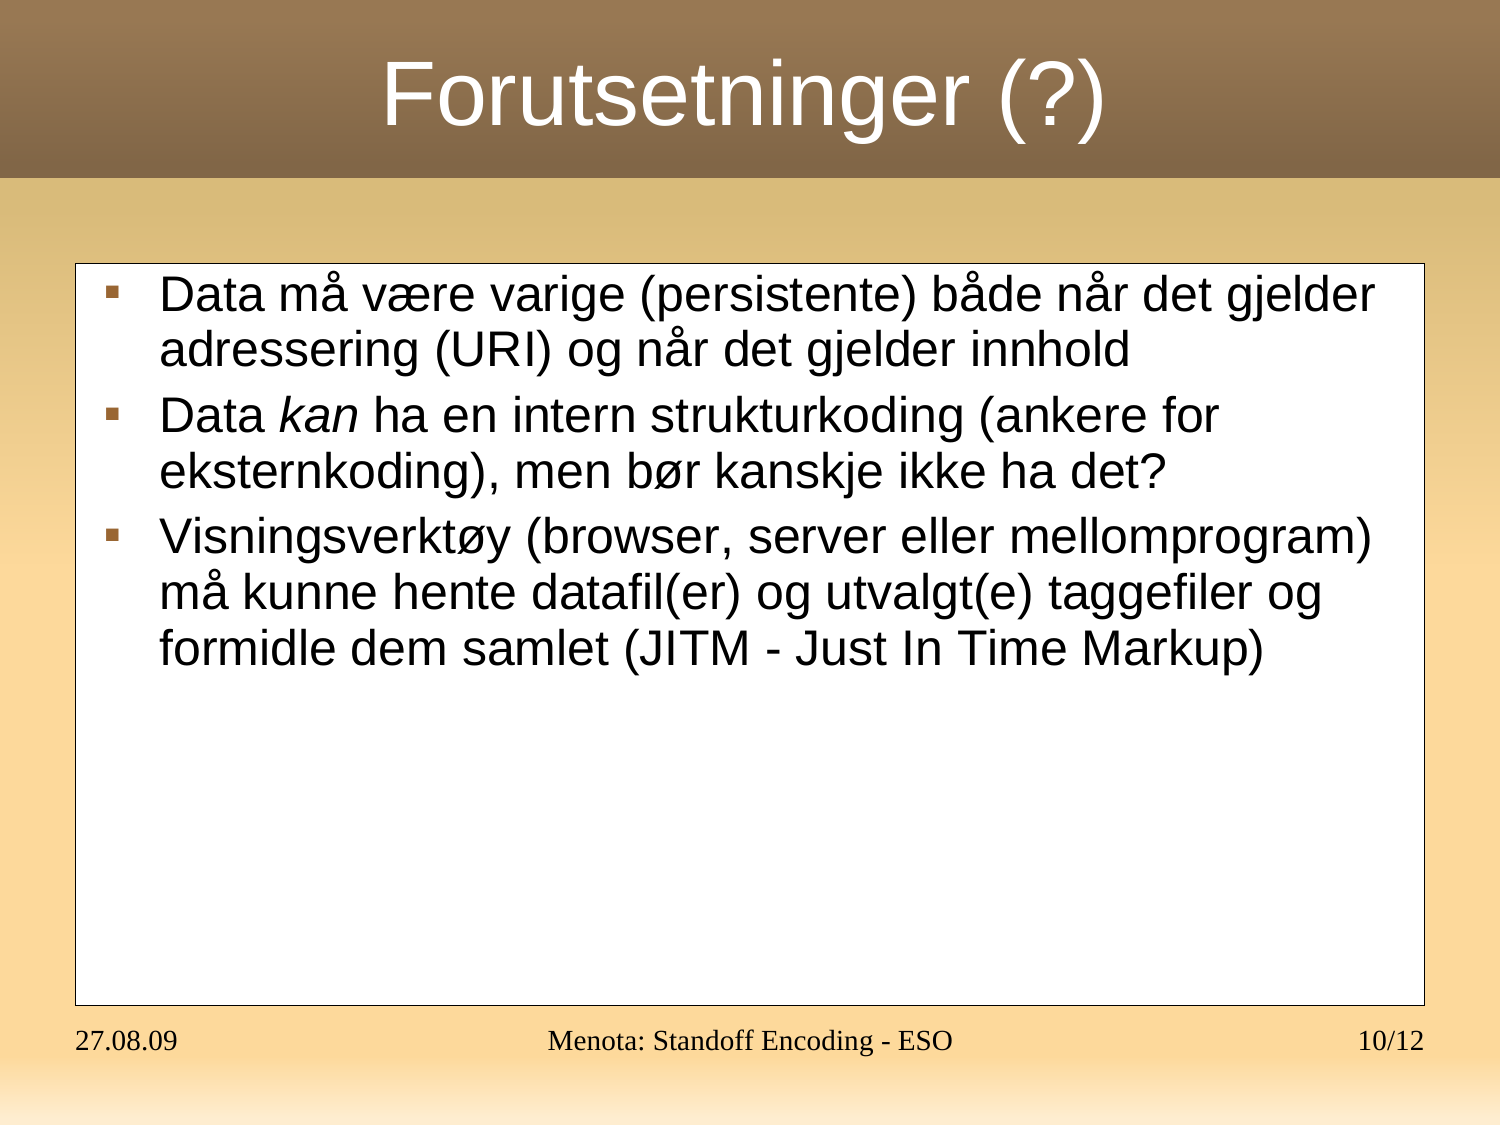

# Forutsetninger (?)
Data må være varige (persistente) både når det gjelder adressering (URI) og når det gjelder innhold
Data kan ha en intern strukturkoding (ankere for eksternkoding), men bør kanskje ikke ha det?
Visningsverktøy (browser, server eller mellomprogram) må kunne hente datafil(er) og utvalgt(e) taggefiler og formidle dem samlet (JITM - Just In Time Markup)
27.08.09
Menota: Standoff Encoding - ESO
10